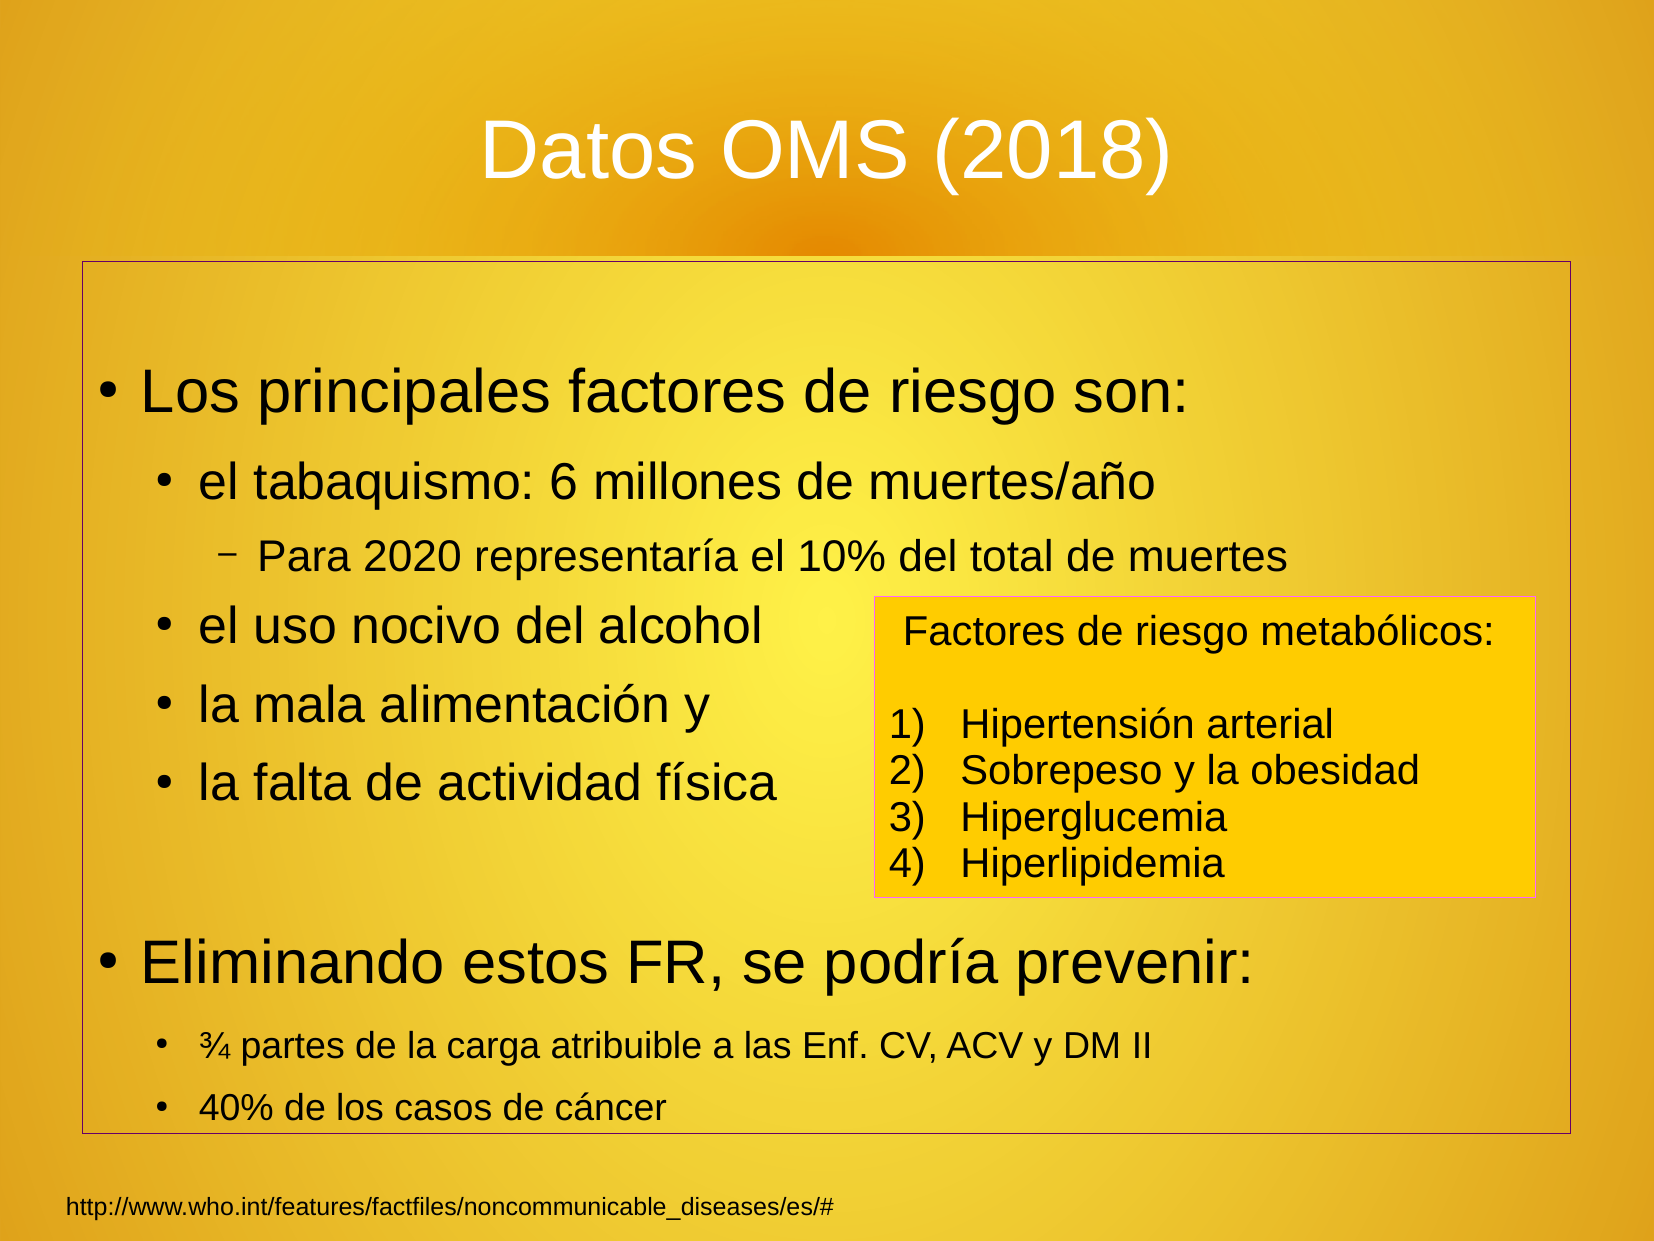

# Datos OMS (2018)
Los principales factores de riesgo son:
el tabaquismo: 6 millones de muertes/año
Para 2020 representaría el 10% del total de muertes
el uso nocivo del alcohol
la mala alimentación y
la falta de actividad física
Eliminando estos FR, se podría prevenir:
¾ partes de la carga atribuible a las Enf. CV, ACV y DM II
40% de los casos de cáncer
Factores de riesgo metabólicos:
 Hipertensión arterial
 Sobrepeso y la obesidad
 Hiperglucemia
 Hiperlipidemia
http://www.who.int/features/factfiles/noncommunicable_diseases/es/#